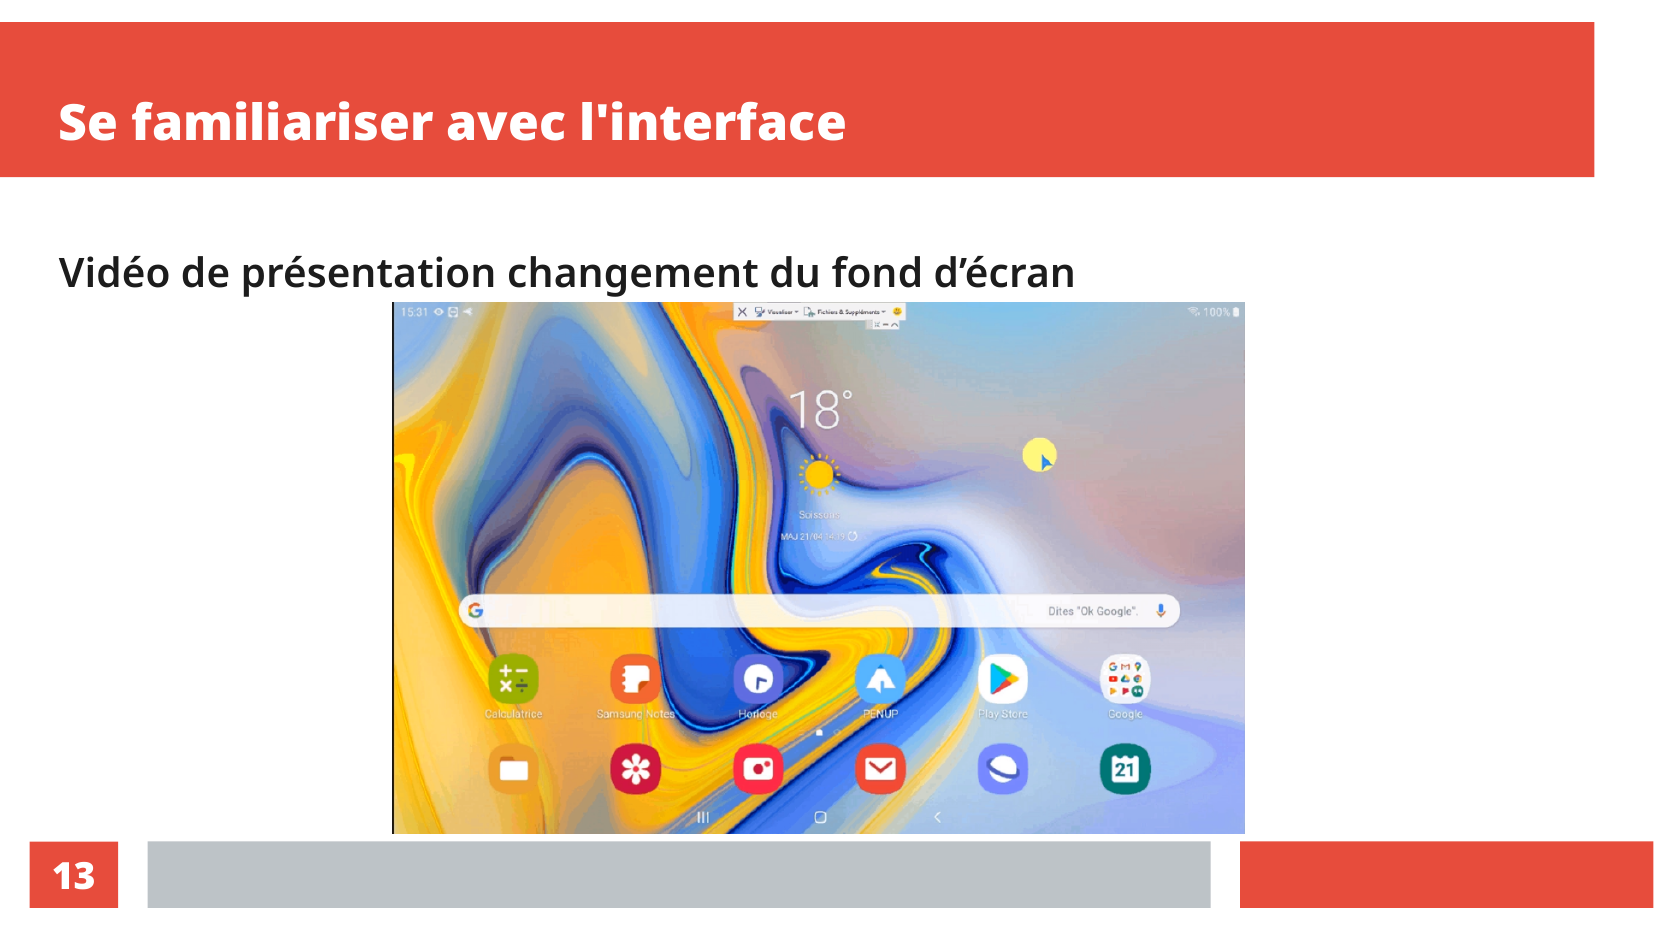

# Se familiariser avec l'interface
Vidéo de présentation changement du fond d’écran
13